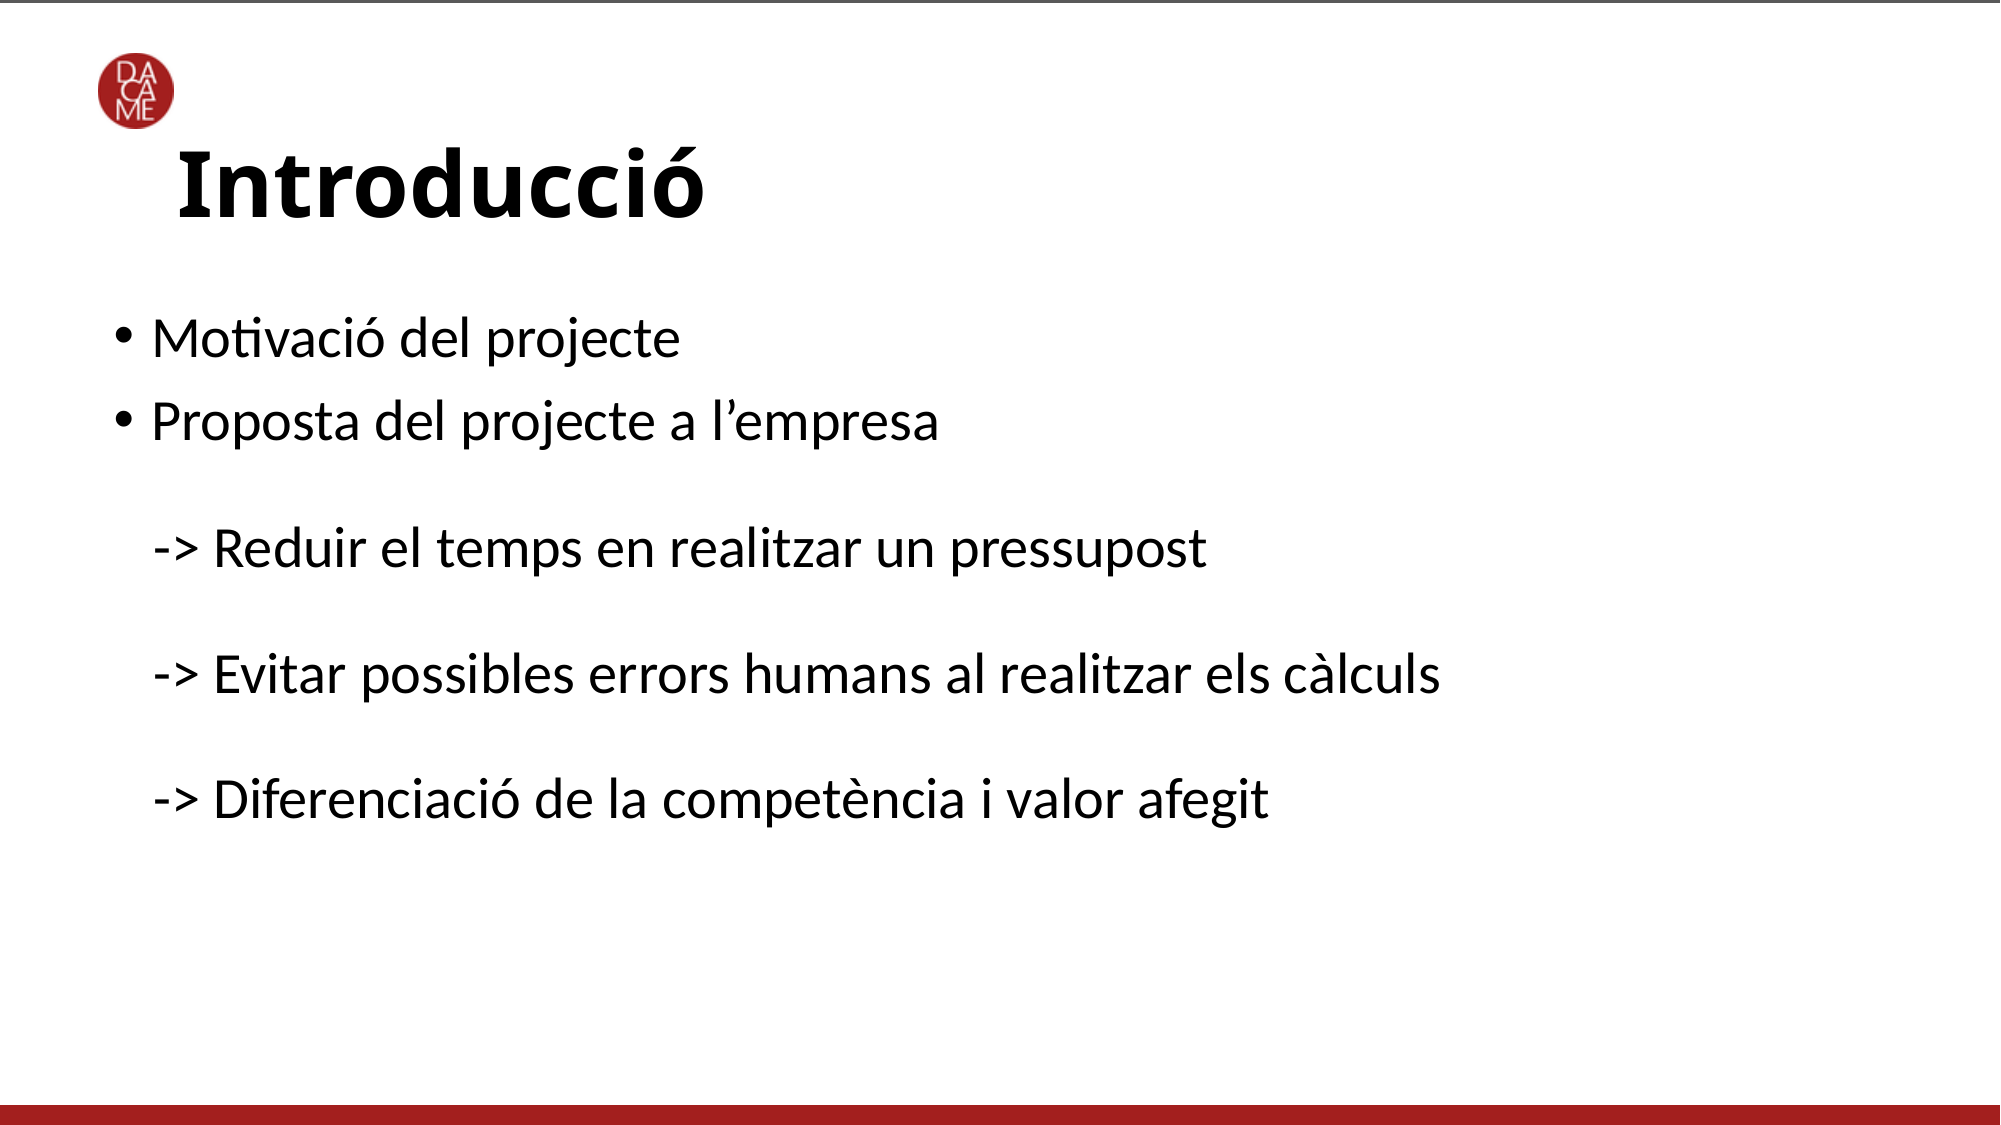

# Introducció
Motivació del projecte
Proposta del projecte a l’empresa
 -> Reduir el temps en realitzar un pressupost
 -> Evitar possibles errors humans al realitzar els càlculs
 -> Diferenciació de la competència i valor afegit